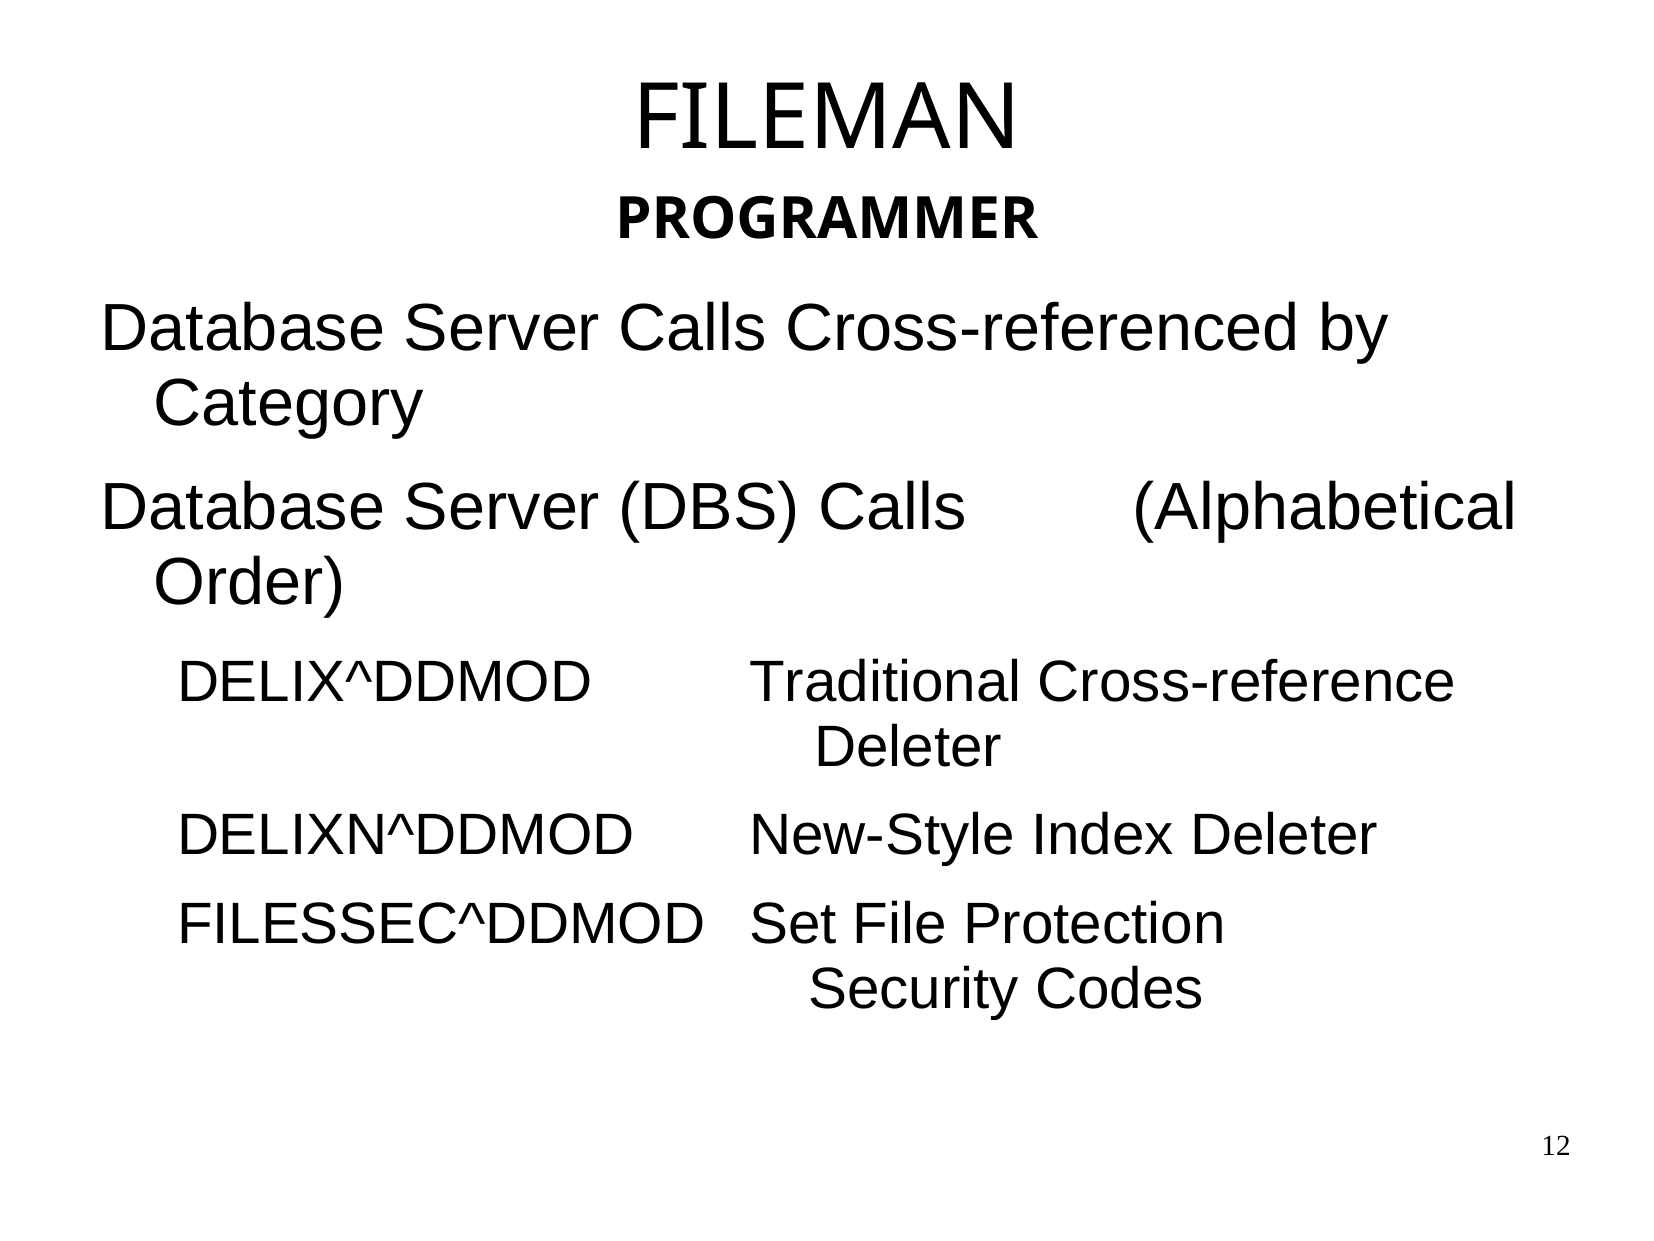

# FILEMAN PROGRAMMER
Database Server Calls Cross-referenced by Category
Database Server (DBS) Calls (Alphabetical Order)
DELIX^DDMOD			Traditional Cross-reference 								 Deleter
DELIXN^DDMOD		New-Style Index Deleter
FILESSEC^DDMOD	Set File Protection Security Codes
12